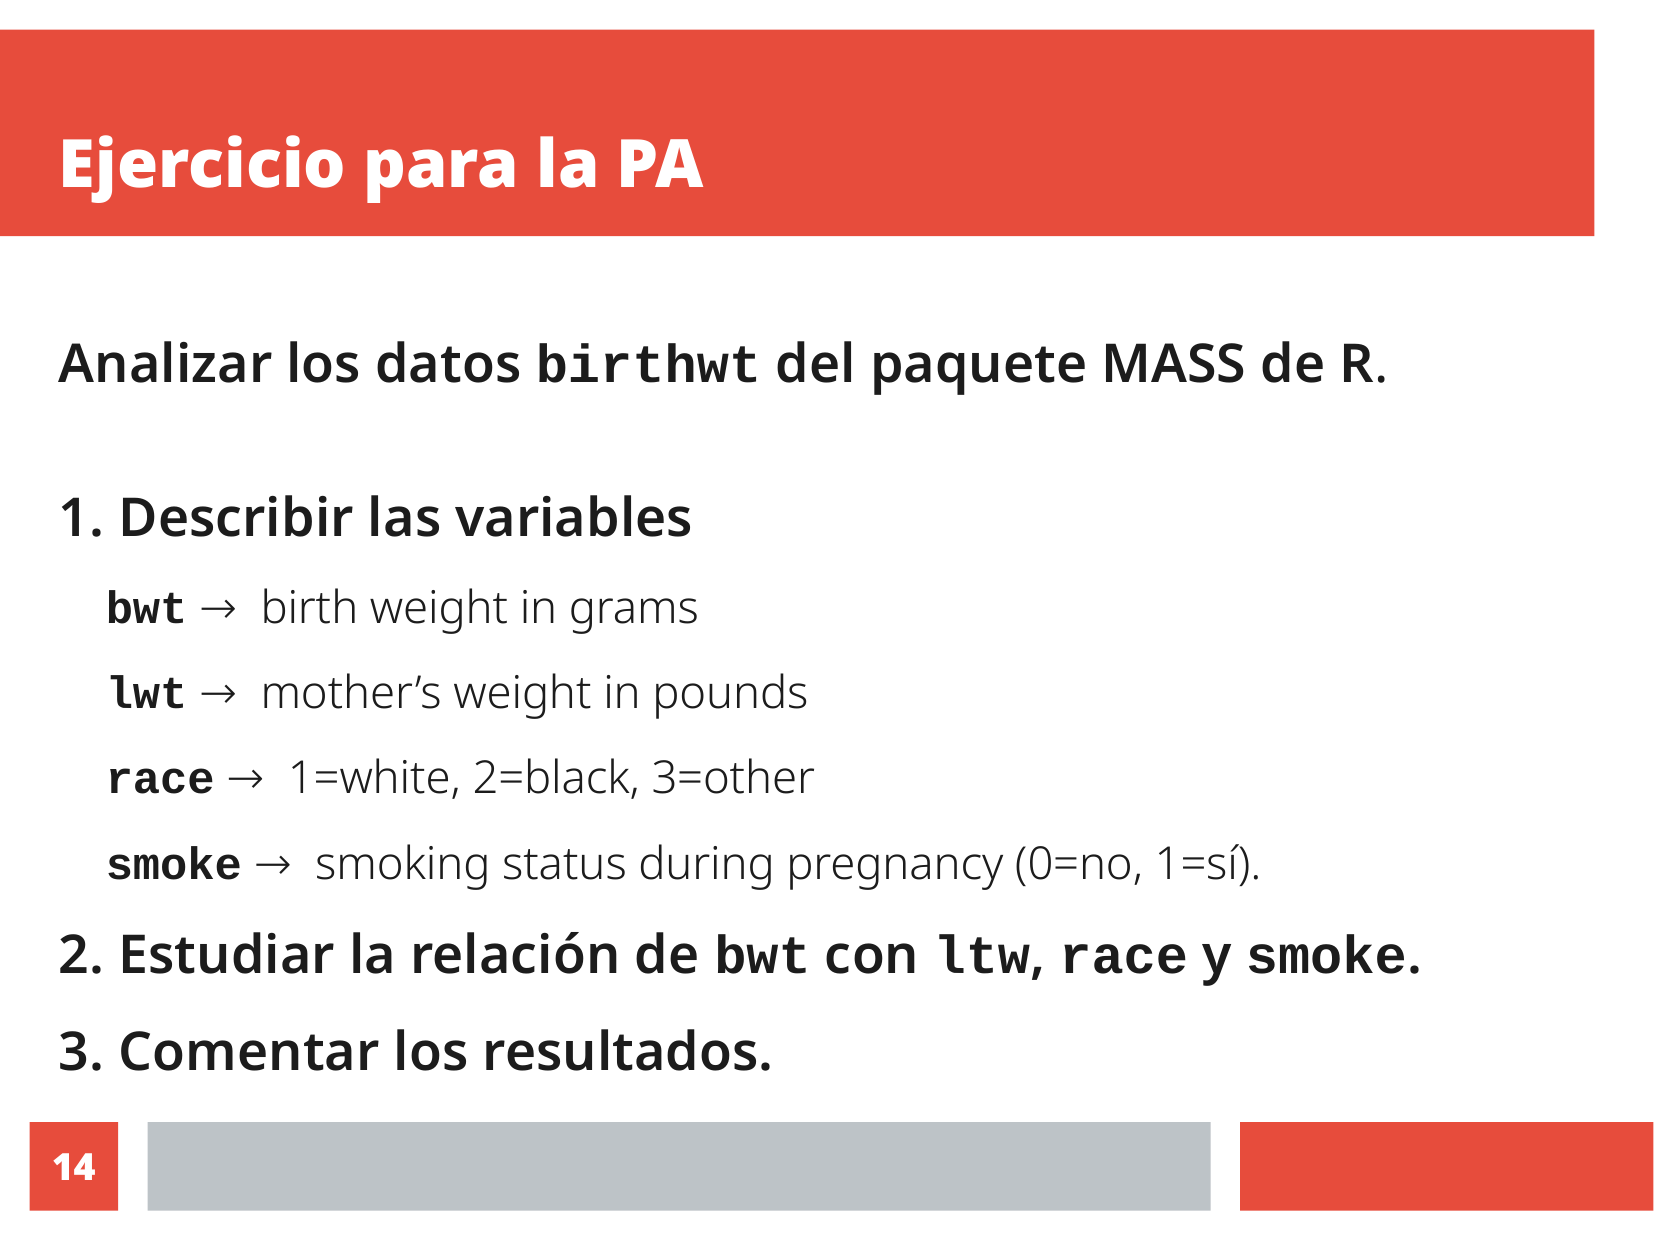

# Ejercicio para la PA
Analizar los datos birthwt del paquete MASS de R.
1. Describir las variables
bwt → birth weight in grams
lwt → mother’s weight in pounds
race → 1=white, 2=black, 3=other
smoke → smoking status during pregnancy (0=no, 1=sí).
2. Estudiar la relación de bwt con ltw, race y smoke.
3. Comentar los resultados.
14